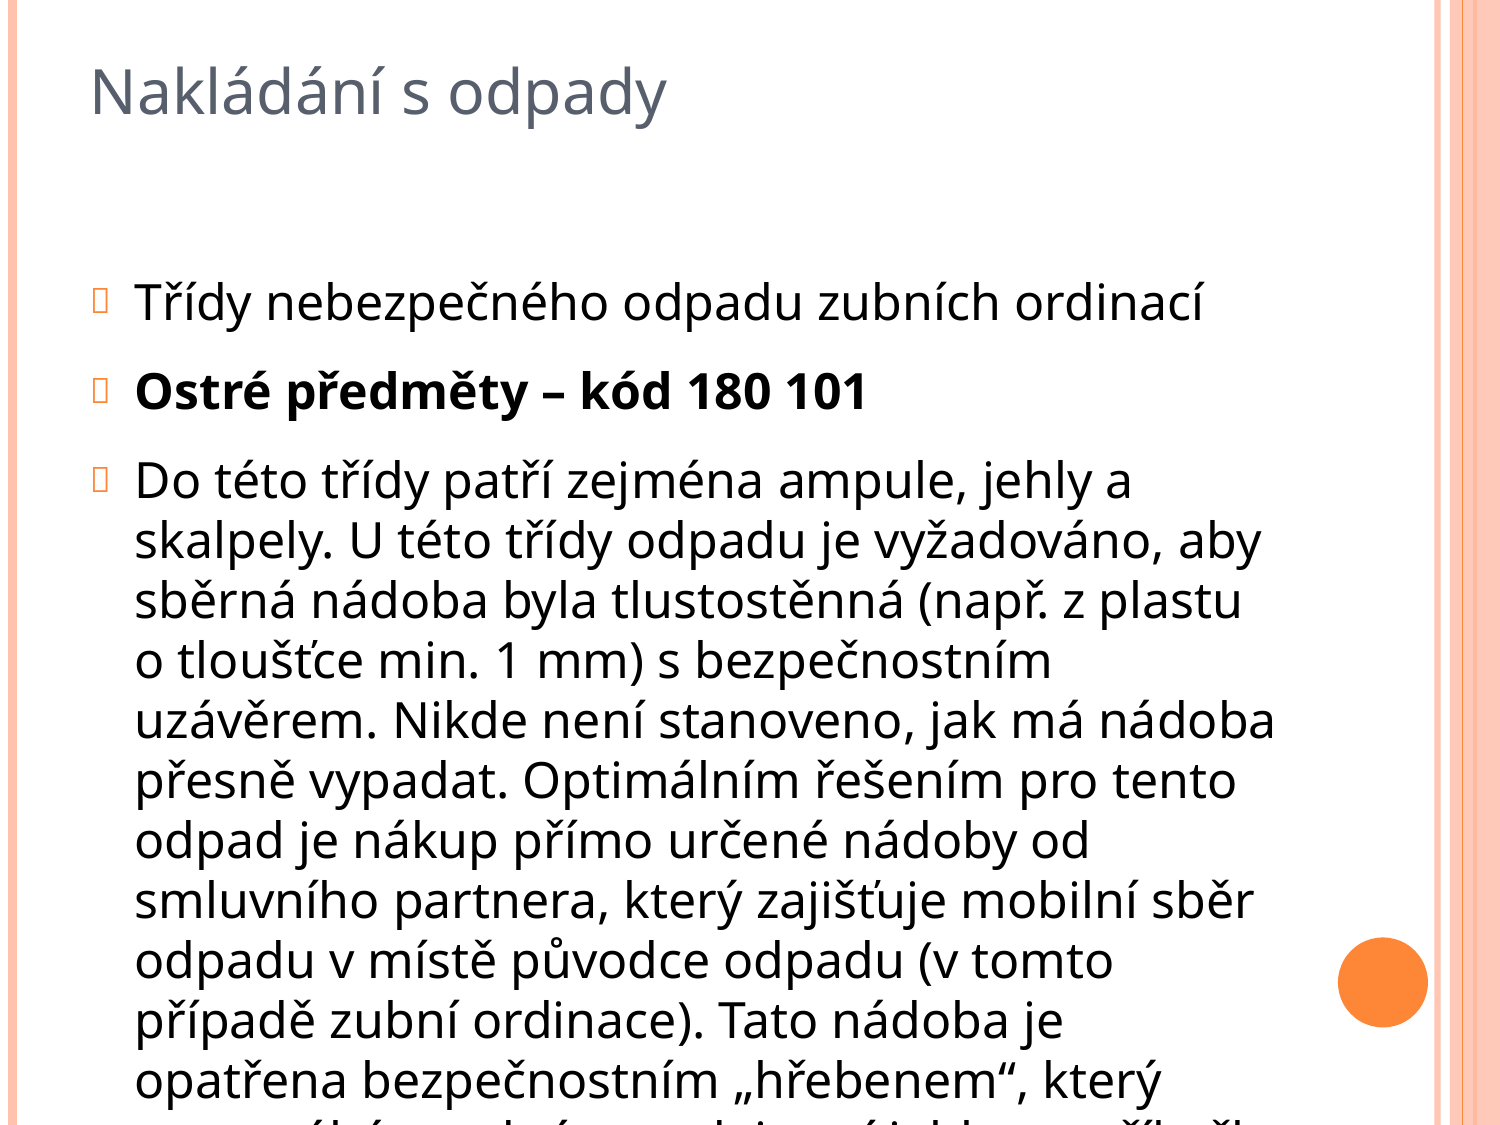

# Nakládání s odpady
Třídy nebezpečného odpadu zubních ordinací
Ostré předměty – kód 180 101
Do této třídy patří zejména ampule, jehly a skalpely. U této třídy odpadu je vyžadováno, aby sběrná nádoba byla tlustostěnná (např. z plastu o tloušťce min. 1 mm) s bezpečnostním uzávěrem. Nikde není stanoveno, jak má nádoba přesně vypadat. Optimálním řešením pro tento odpad je nákup přímo určené nádoby od smluvního partnera, který zajišťuje mobilní sběr odpadu v místě původce odpadu (v tomto případě zubní ordinace). Tato nádoba je opatřena bezpečnostním „hřebenem“, který napomáhá snadnému odejmutí jehly ze stříkačky bez zranění pracovníka a zároveň zamezuje nechtěnému vysypání obsahu nádoby.